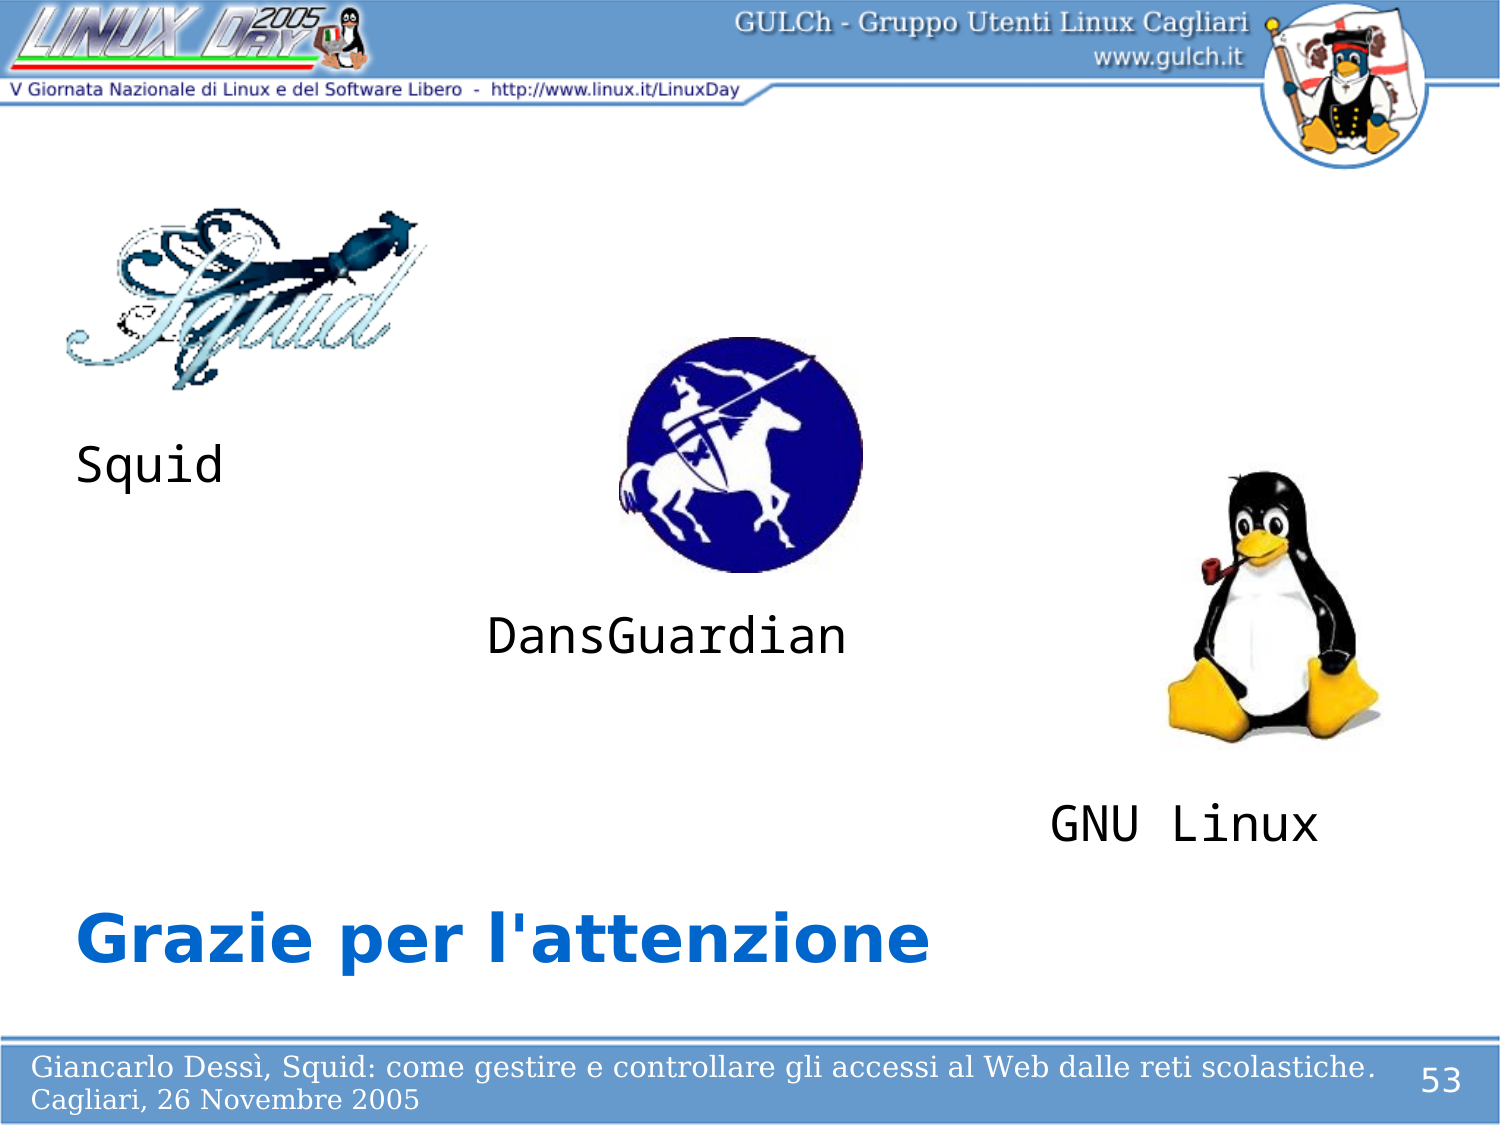

Squid
DansGuardian
GNU Linux
Grazie per l'attenzione